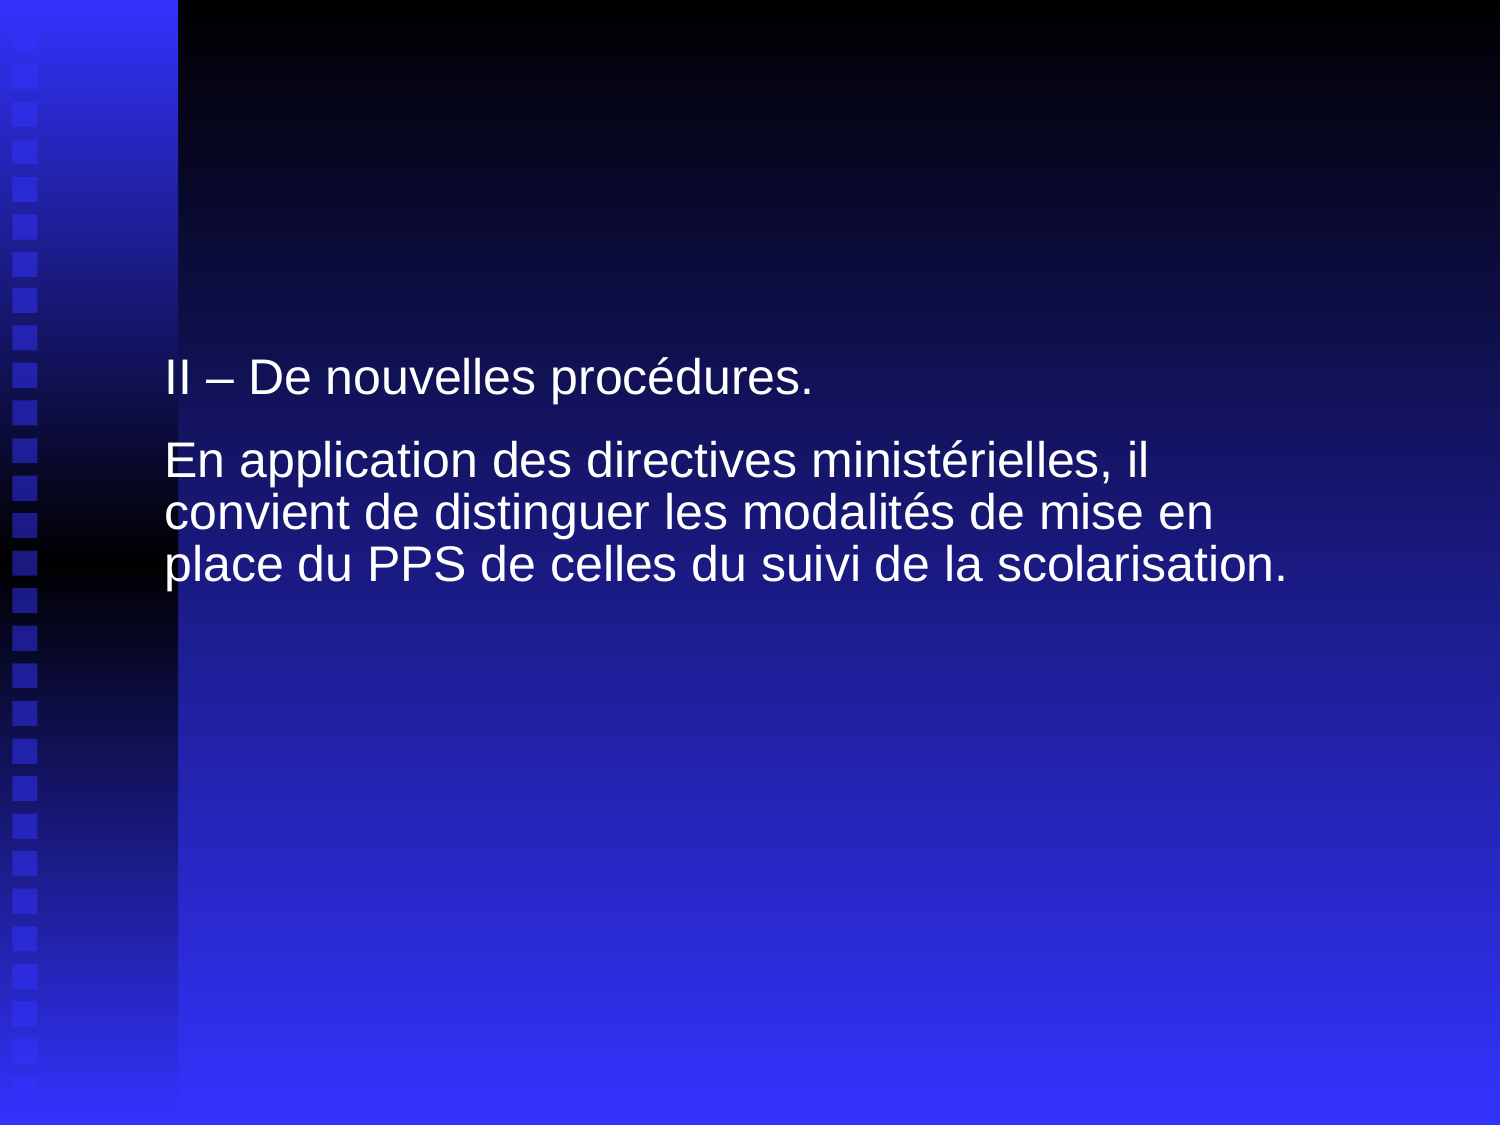

II – De nouvelles procédures.
En application des directives ministérielles, il convient de distinguer les modalités de mise en place du PPS de celles du suivi de la scolarisation.